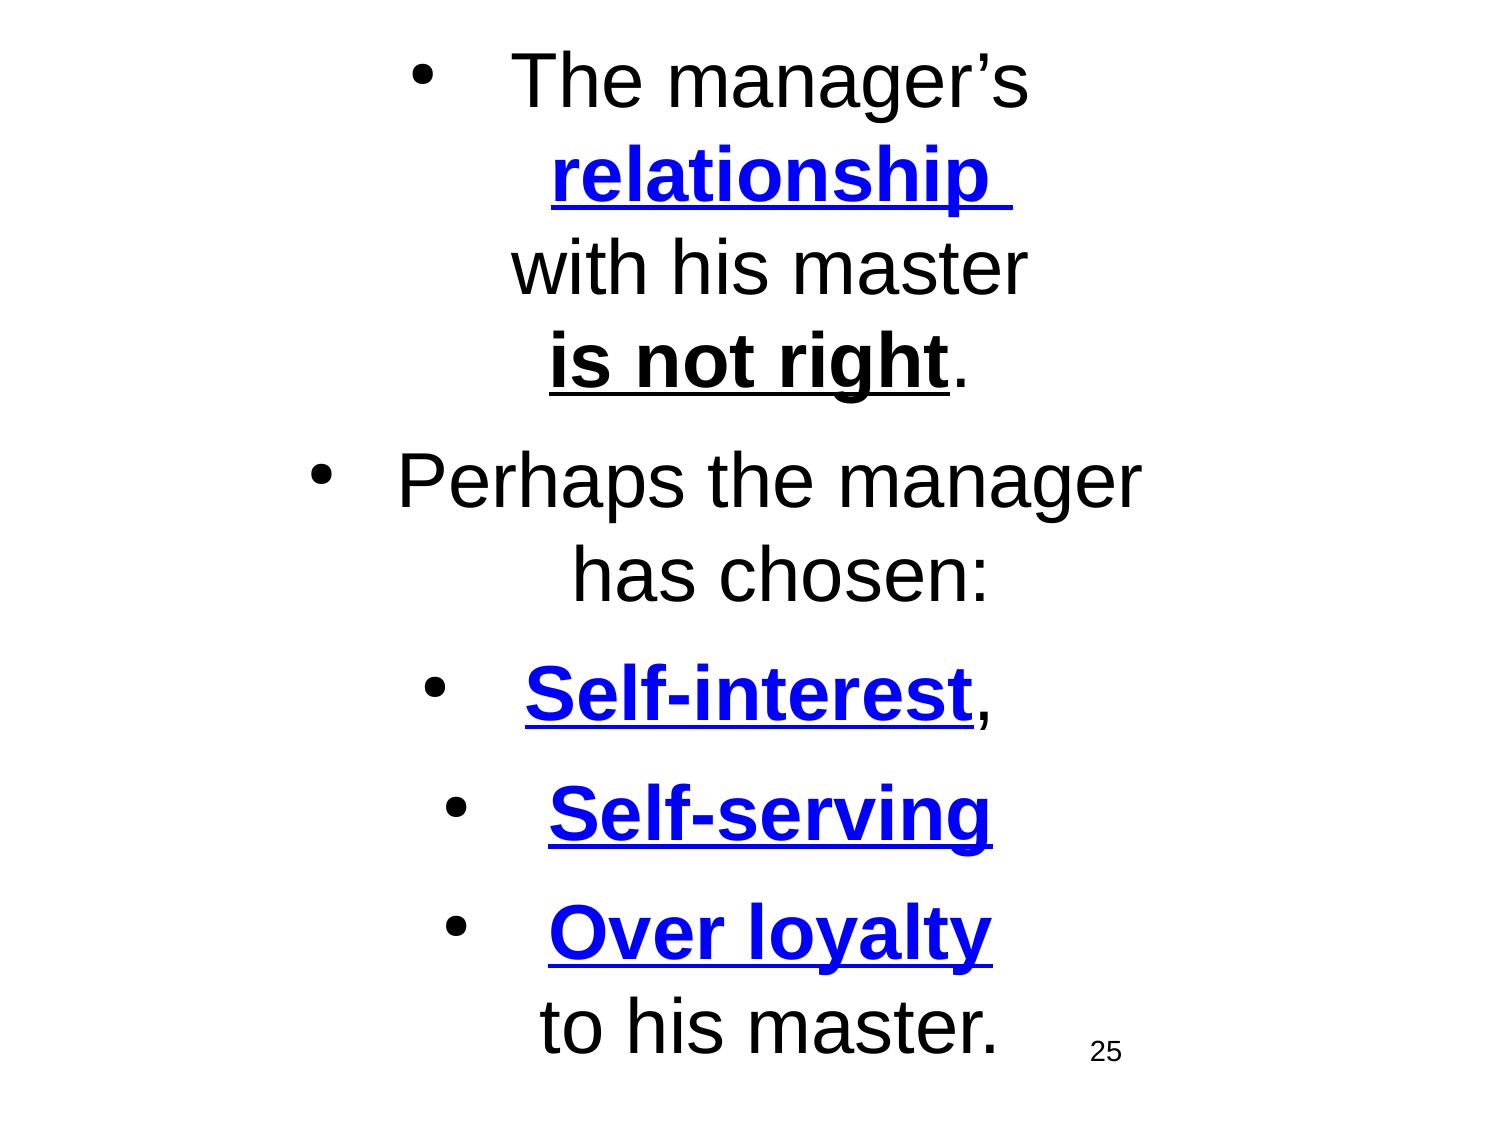

# The manager’s relationship with his master is not right.
Perhaps the manager
has chosen:
Self-interest,
Self-serving
Over loyalty
to his master.
25